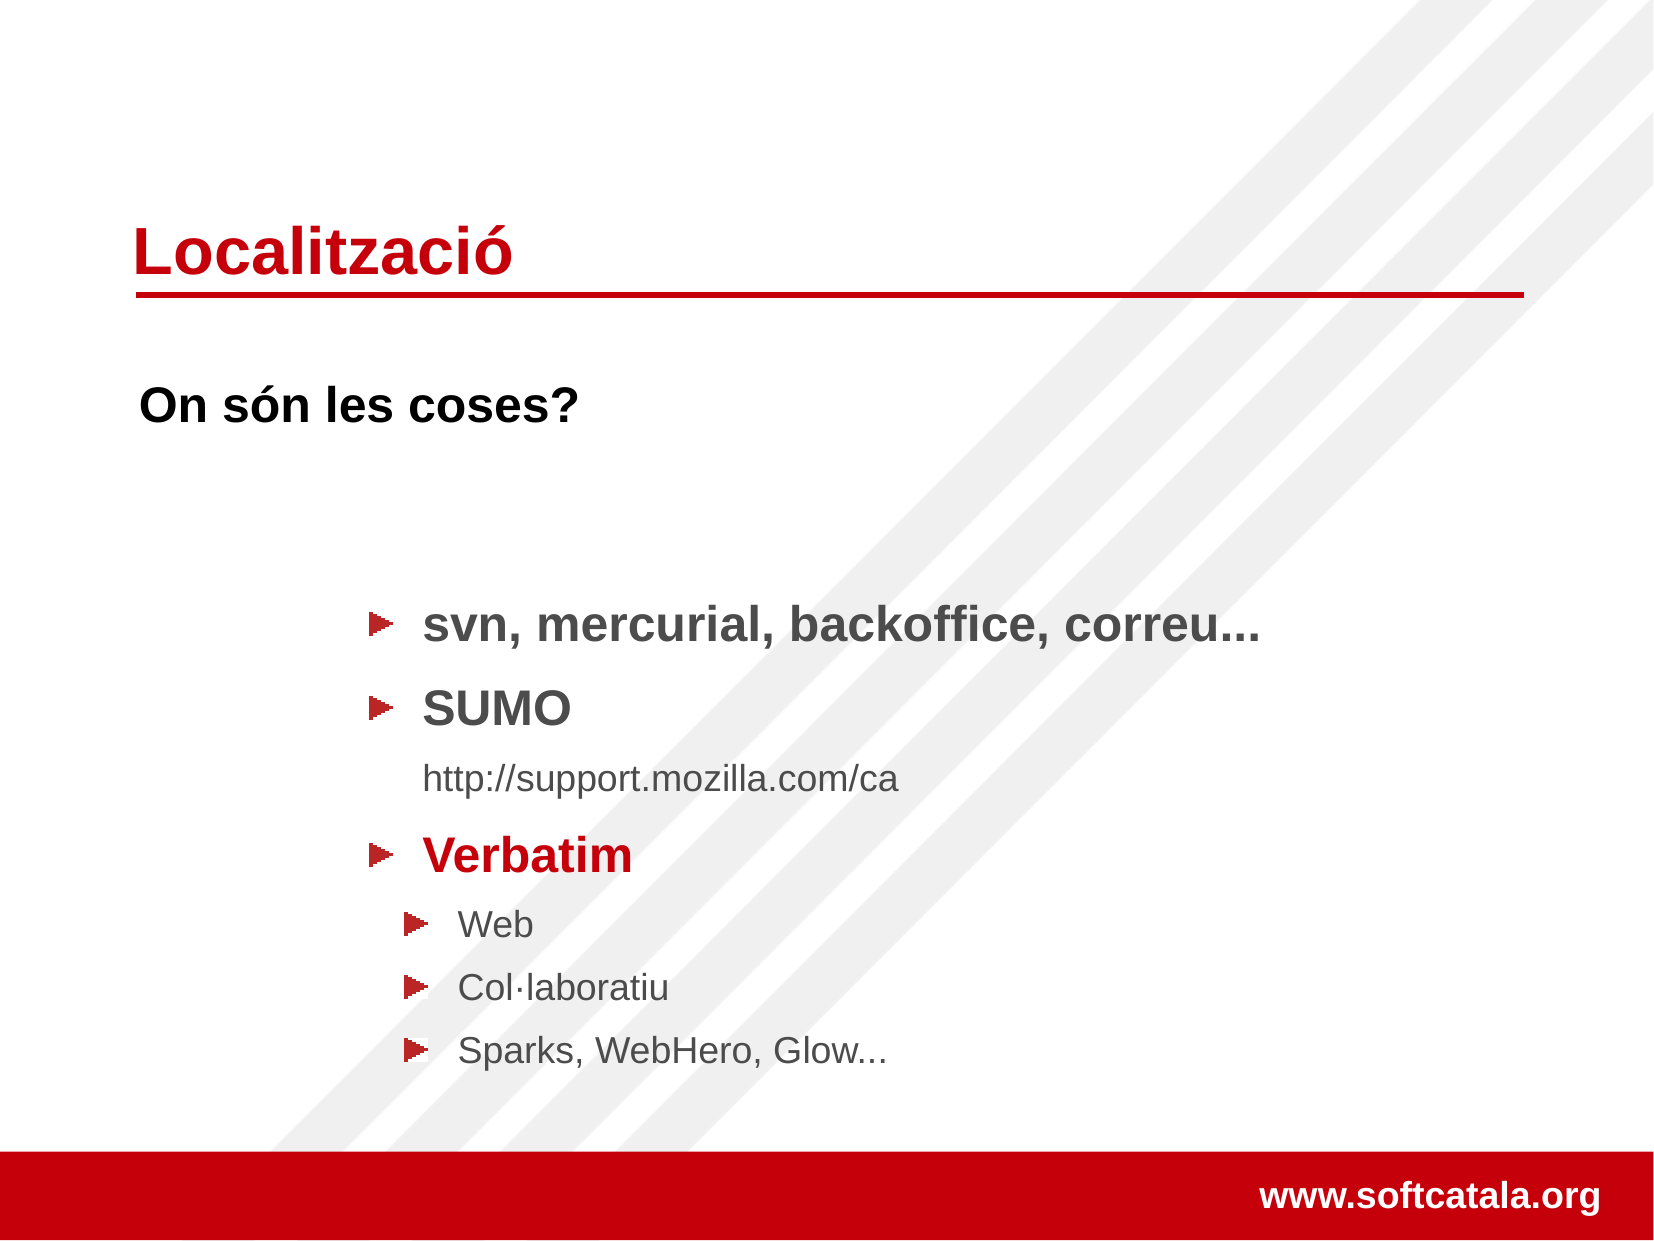

Localització
On són les coses?
svn, mercurial, backoffice, correu...
SUMO
http://support.mozilla.com/ca
Verbatim
Web
Col·laboratiu
Sparks, WebHero, Glow...
 www.softcatala.org